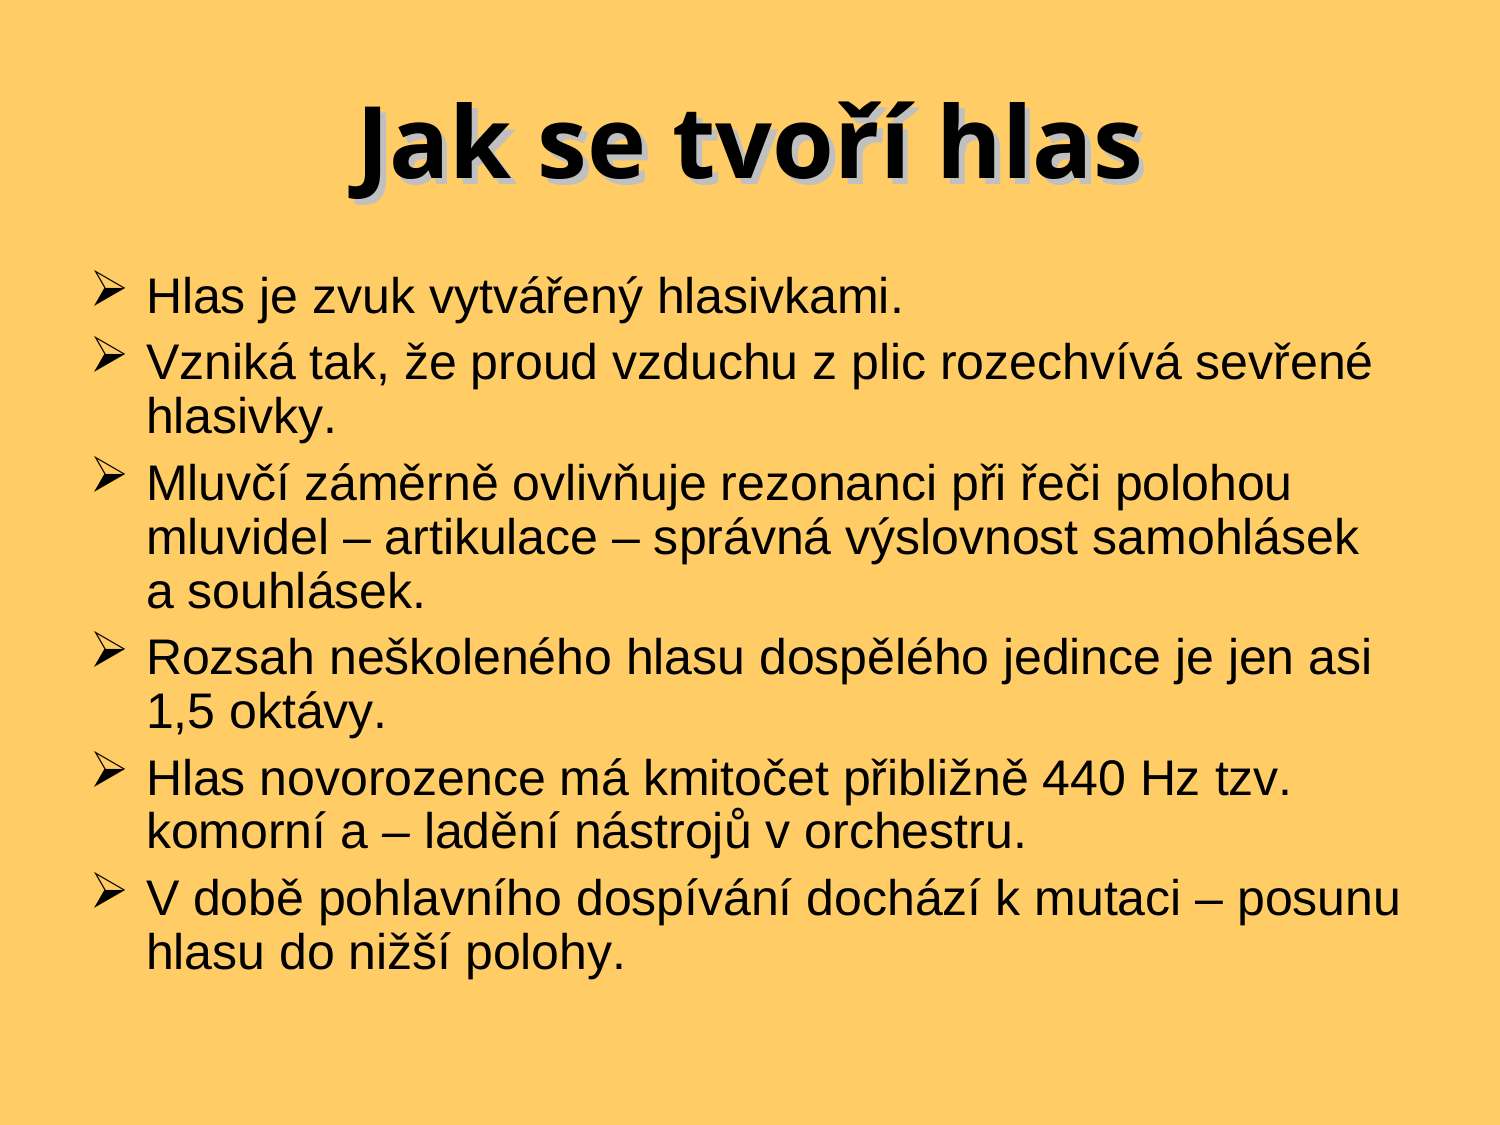

# Jak se tvoří hlas
Hlas je zvuk vytvářený hlasivkami.
Vzniká tak, že proud vzduchu z plic rozechvívá sevřené hlasivky.
Mluvčí záměrně ovlivňuje rezonanci při řeči polohou mluvidel – artikulace – správná výslovnost samohlásek
a souhlásek.
Rozsah neškoleného hlasu dospělého jedince je jen asi 1,5 oktávy.
Hlas novorozence má kmitočet přibližně 440 Hz tzv. komorní a – ladění nástrojů v orchestru.
V době pohlavního dospívání dochází k mutaci – posunu hlasu do nižší polohy.